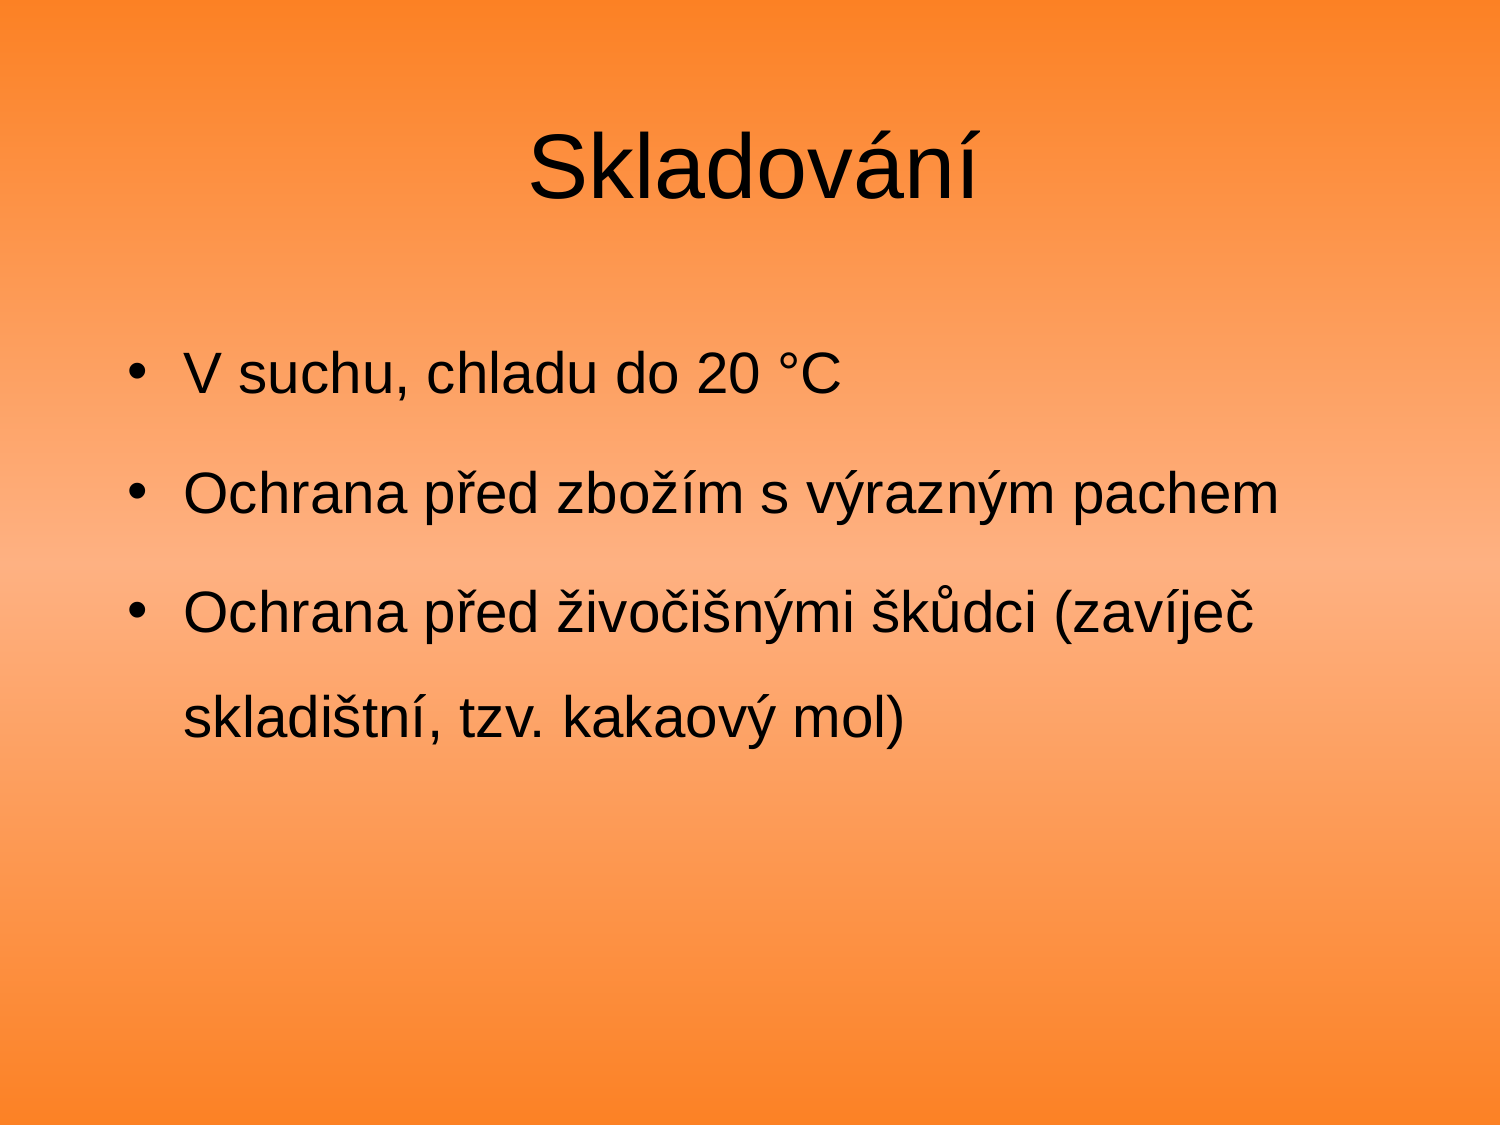

# Skladování
V suchu, chladu do 20 °C
Ochrana před zbožím s výrazným pachem
Ochrana před živočišnými škůdci (zavíječ skladištní, tzv. kakaový mol)